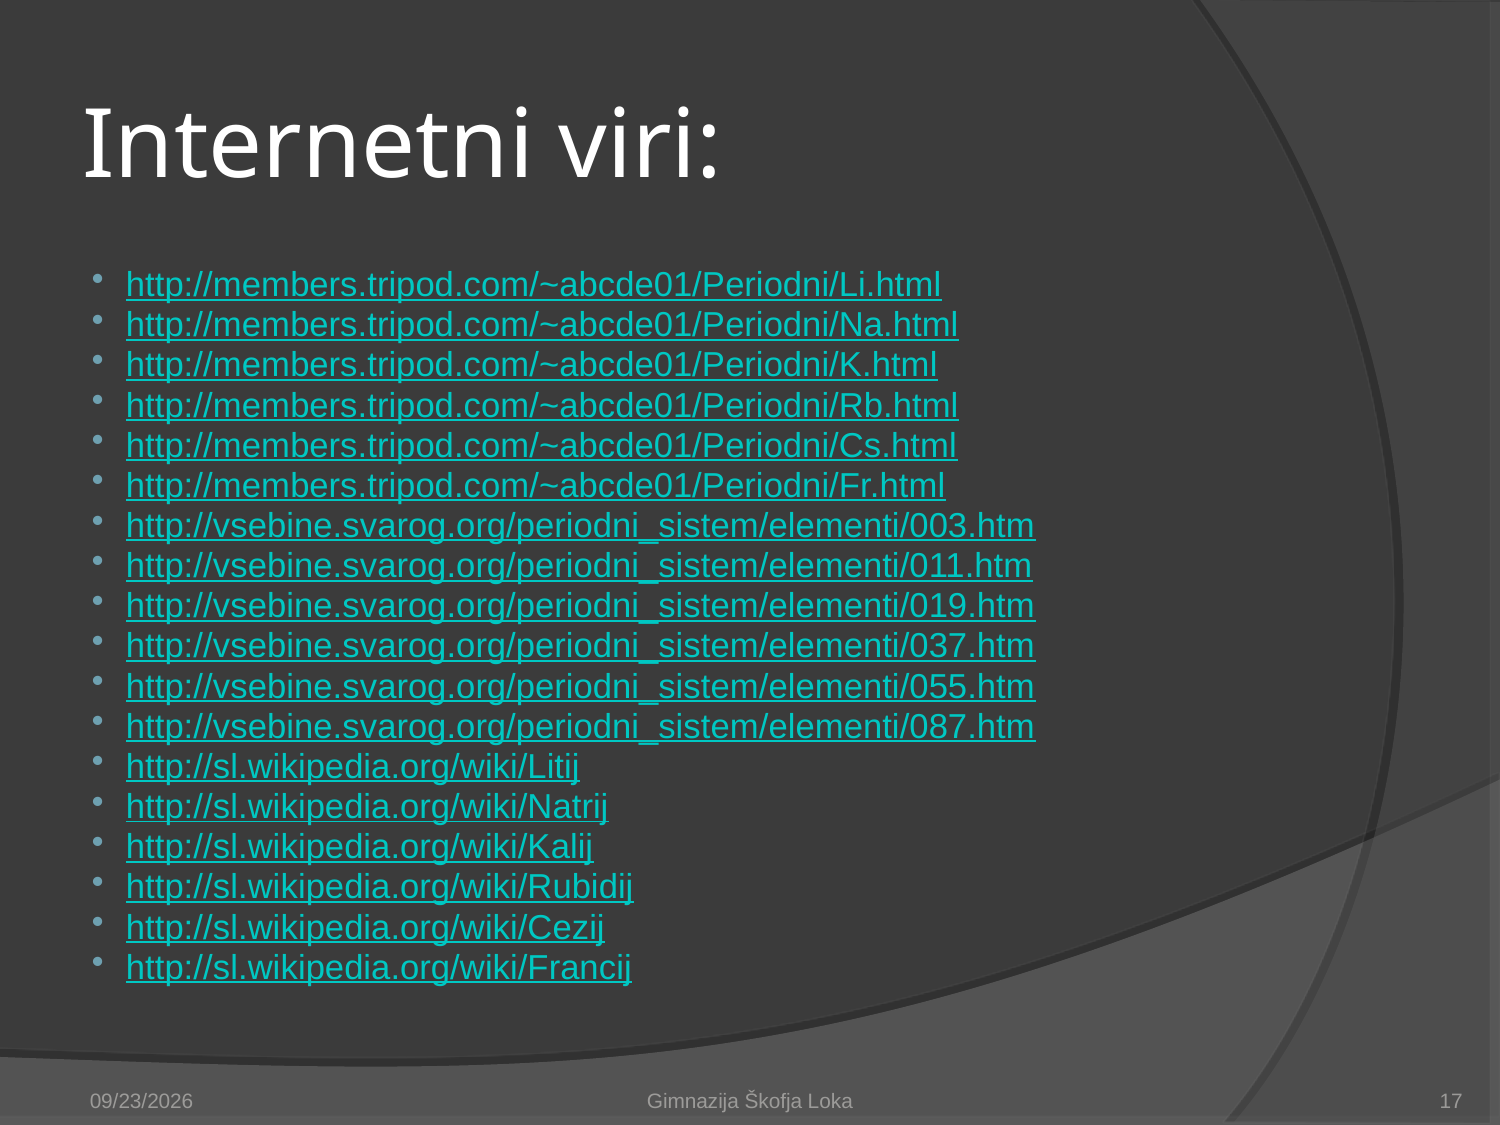

# Internetni viri:
http://members.tripod.com/~abcde01/Periodni/Li.html
http://members.tripod.com/~abcde01/Periodni/Na.html
http://members.tripod.com/~abcde01/Periodni/K.html
http://members.tripod.com/~abcde01/Periodni/Rb.html
http://members.tripod.com/~abcde01/Periodni/Cs.html
http://members.tripod.com/~abcde01/Periodni/Fr.html
http://vsebine.svarog.org/periodni_sistem/elementi/003.htm
http://vsebine.svarog.org/periodni_sistem/elementi/011.htm
http://vsebine.svarog.org/periodni_sistem/elementi/019.htm
http://vsebine.svarog.org/periodni_sistem/elementi/037.htm
http://vsebine.svarog.org/periodni_sistem/elementi/055.htm
http://vsebine.svarog.org/periodni_sistem/elementi/087.htm
http://sl.wikipedia.org/wiki/Litij
http://sl.wikipedia.org/wiki/Natrij
http://sl.wikipedia.org/wiki/Kalij
http://sl.wikipedia.org/wiki/Rubidij
http://sl.wikipedia.org/wiki/Cezij
http://sl.wikipedia.org/wiki/Francij
Gimnazija Škofja Loka